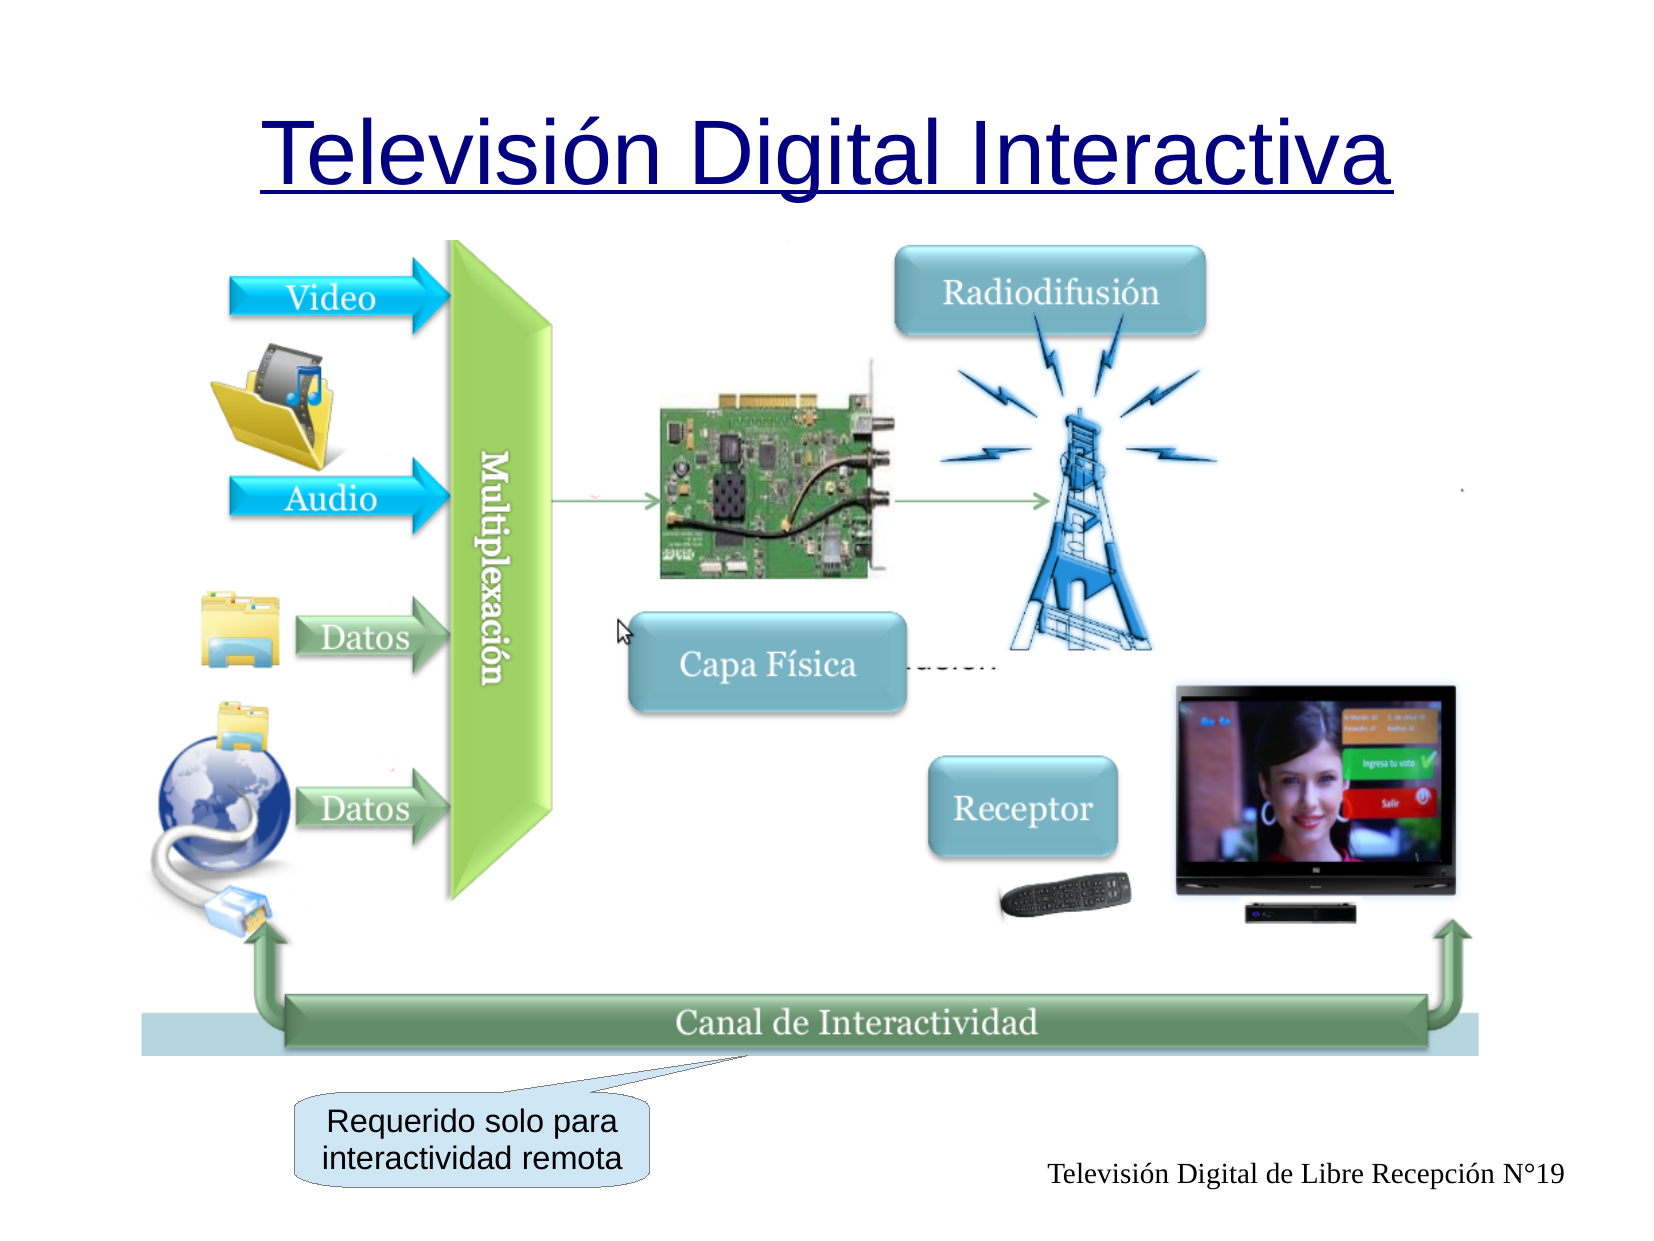

# Televisión Digital Interactiva
Requerido solo para
interactividad remota
19